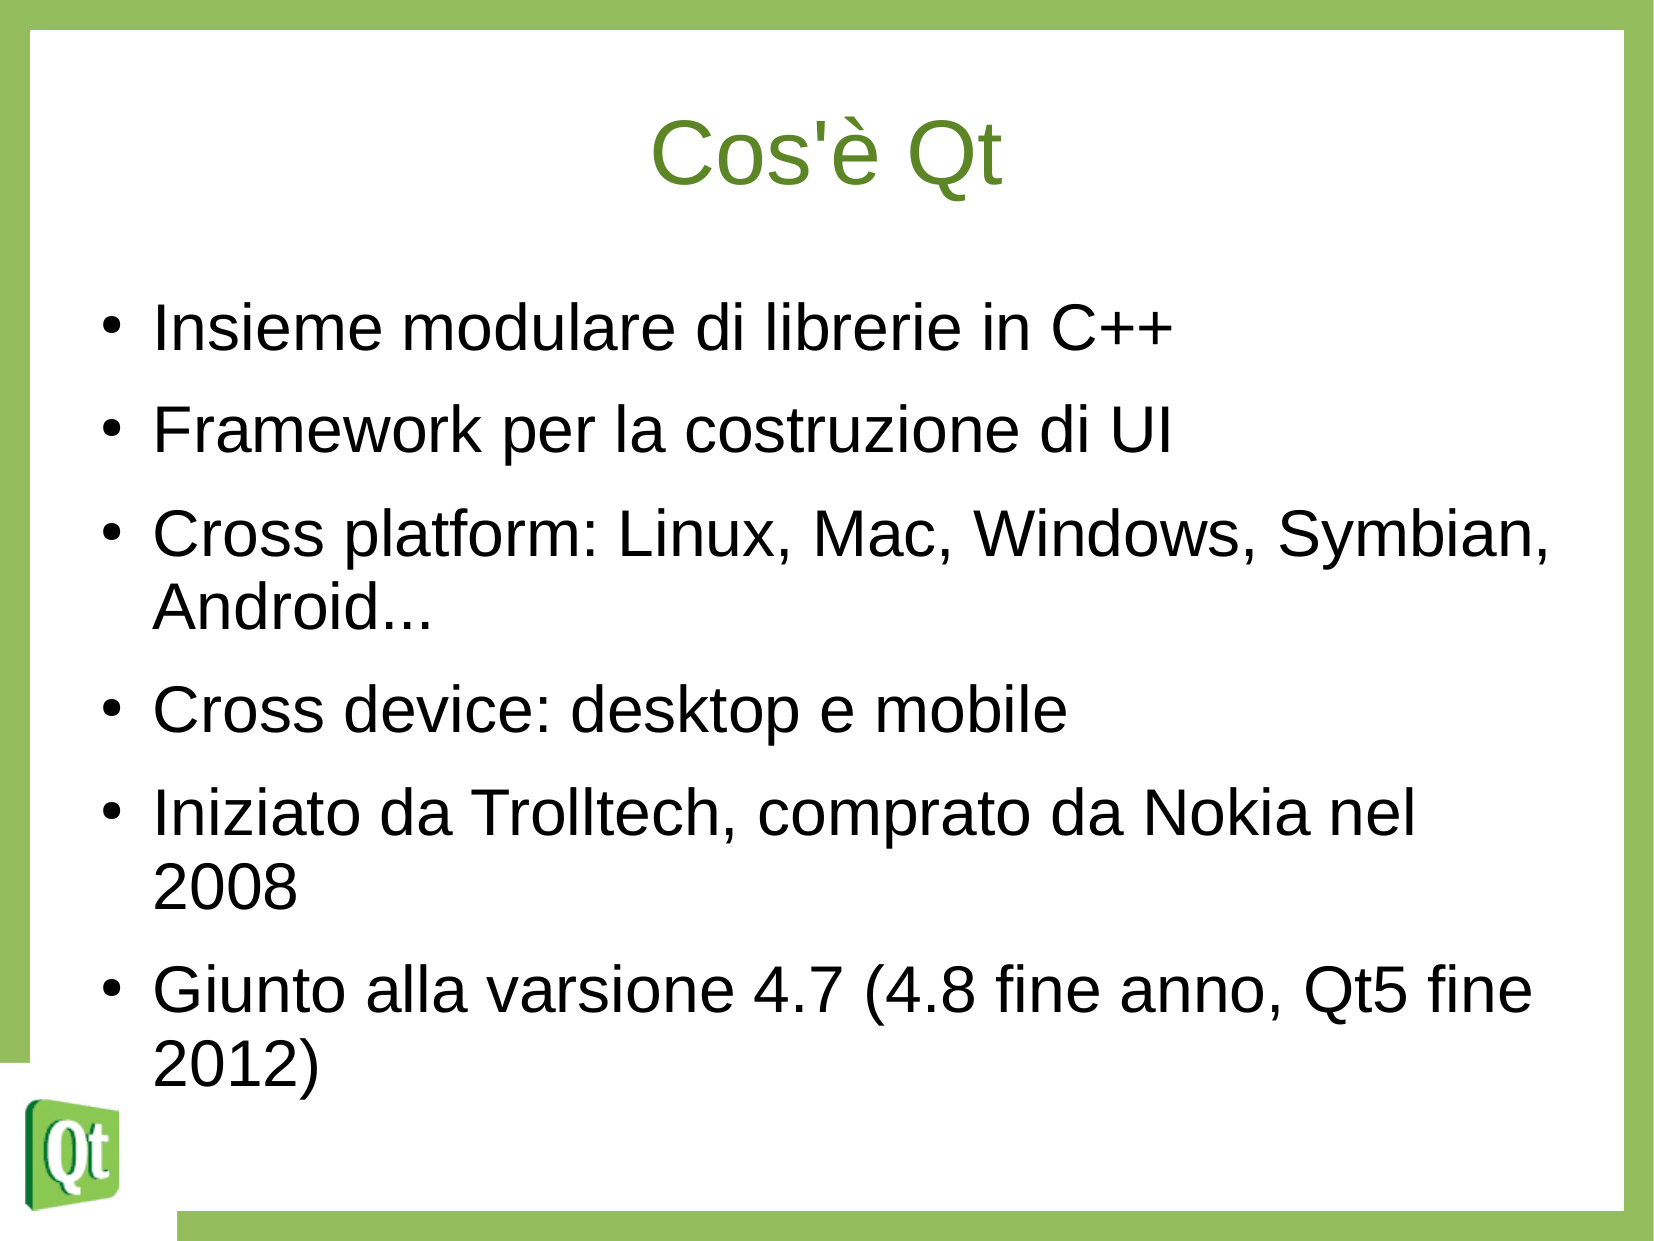

# Cos'è Qt
Insieme modulare di librerie in C++
Framework per la costruzione di UI
Cross platform: Linux, Mac, Windows, Symbian, Android...
Cross device: desktop e mobile
Iniziato da Trolltech, comprato da Nokia nel 2008
Giunto alla varsione 4.7 (4.8 fine anno, Qt5 fine 2012)